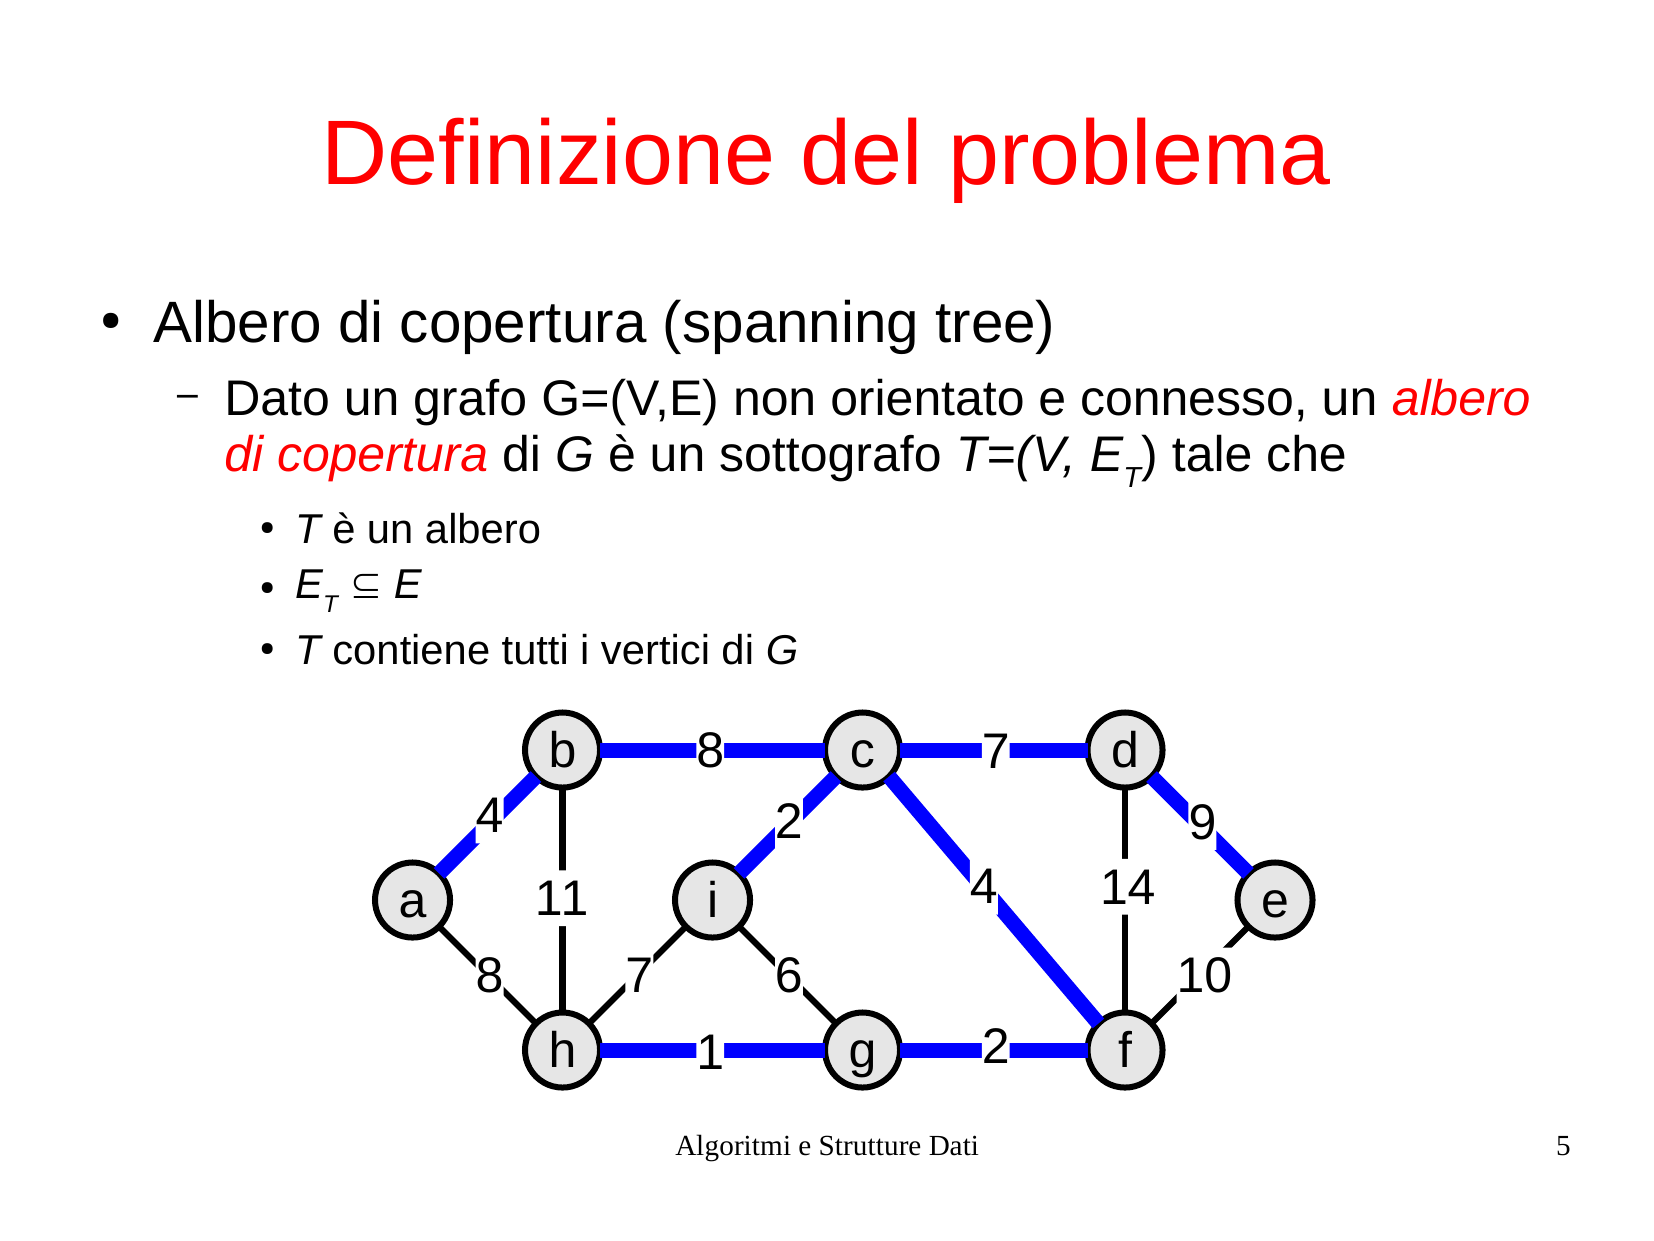

# Definizione del problema
Albero di copertura (spanning tree)
Dato un grafo G=(V,E) non orientato e connesso, un albero di copertura di G è un sottografo T=(V, ET) tale che
T è un albero
ET  E
T contiene tutti i vertici di G
b
c
d
8
7
4
2
9
4
14
a
i
e
11
8
7
6
10
h
g
f
2
1
Algoritmi e Strutture Dati
5